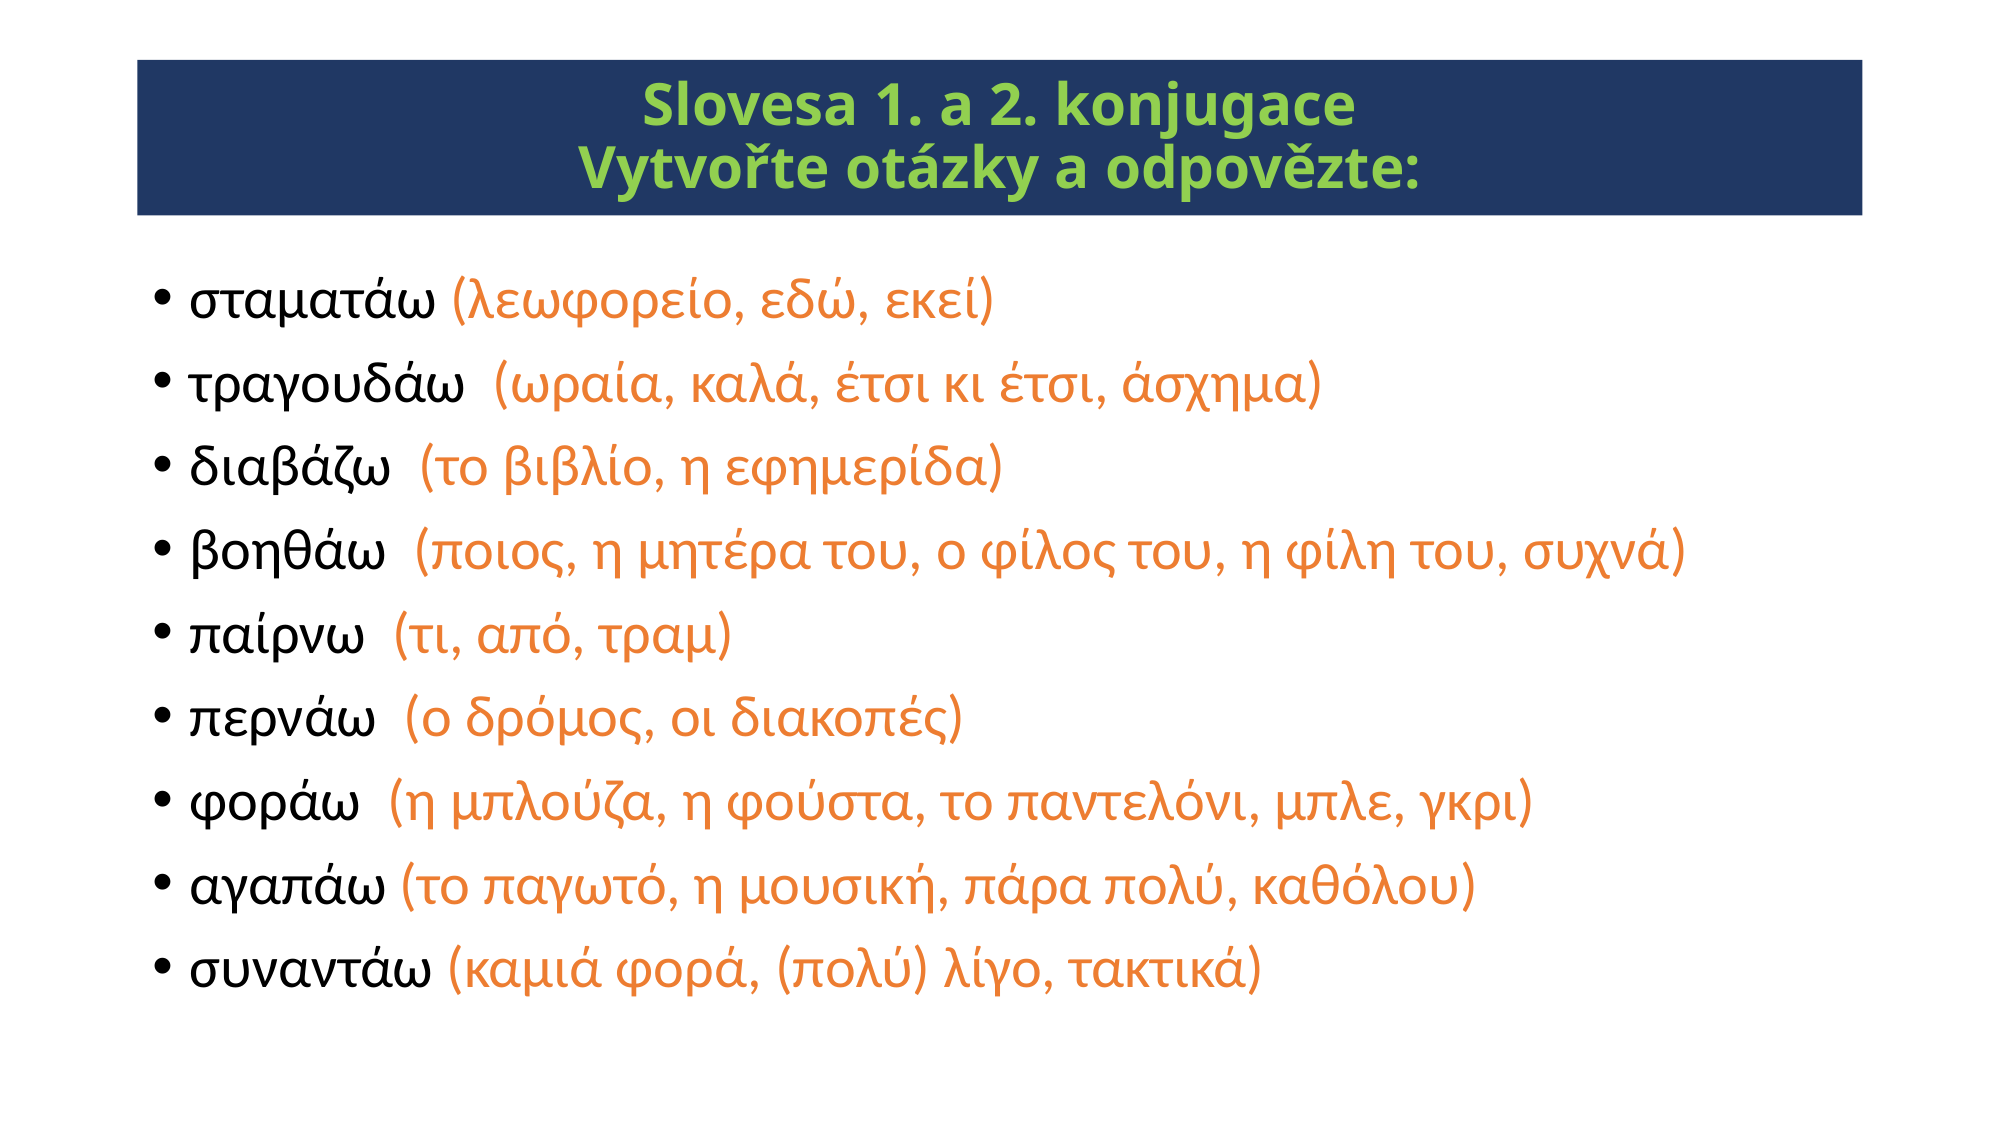

# Slovesa 1. a 2. konjugace Vytvořte otázky a odpovězte:
σταματάω (λεωφορείο, εδώ, εκεί)
τραγουδάω (ωραία, καλά, έτσι κι έτσι, άσχημα)
διαβάζω (το βιβλίο, η εφημερίδα)
βοηθάω (ποιος, η μητέρα του, ο φίλος του, η φίλη του, συχνά)
παίρνω (τι, από, τραμ)
περνάω (ο δρόμος, οι διακοπές)
φοράω (η μπλούζα, η φούστα, το παντελόνι, μπλε, γκρι)
αγαπάω (το παγωτό, η μουσική, πάρα πολύ, καθόλου)
συναντάω (καμιά φορά, (πολύ) λίγο, τακτικά)